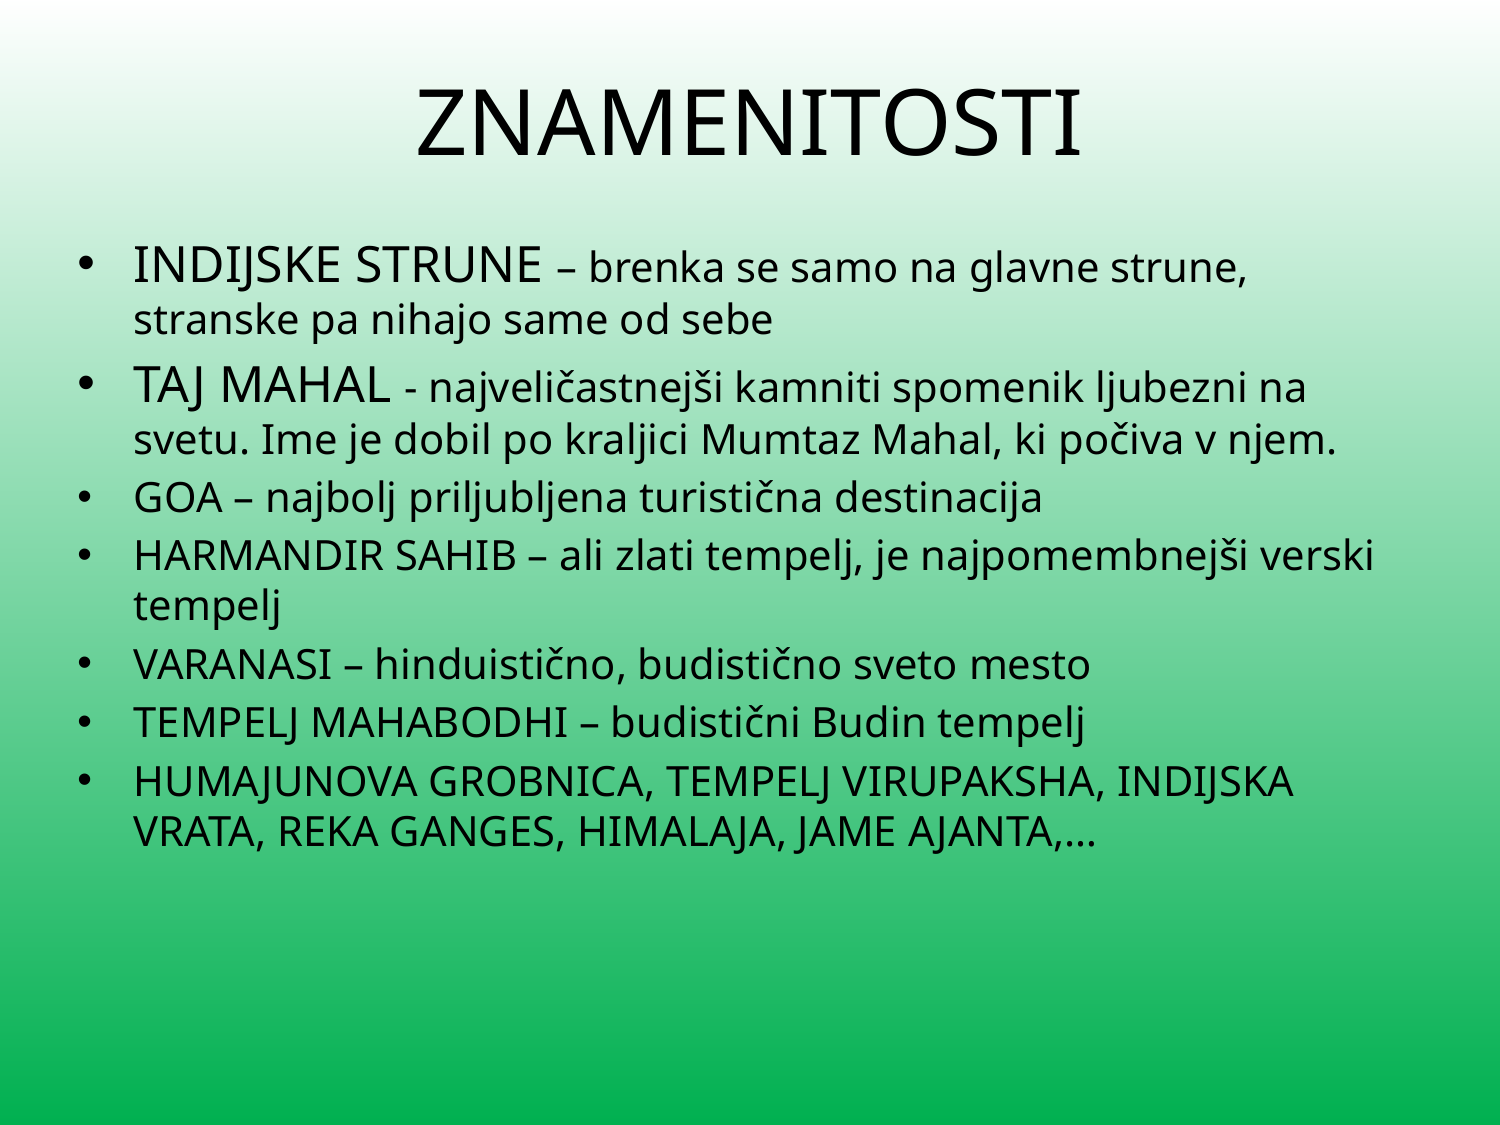

# ZNAMENITOSTI
INDIJSKE STRUNE – brenka se samo na glavne strune, stranske pa nihajo same od sebe
TAJ MAHAL - najveličastnejši kamniti spomenik ljubezni na svetu. Ime je dobil po kraljici Mumtaz Mahal, ki počiva v njem.
GOA – najbolj priljubljena turistična destinacija
HARMANDIR SAHIB – ali zlati tempelj, je najpomembnejši verski tempelj
VARANASI – hinduistično, budistično sveto mesto
TEMPELJ MAHABODHI – budistični Budin tempelj
HUMAJUNOVA GROBNICA, TEMPELJ VIRUPAKSHA, INDIJSKA VRATA, REKA GANGES, HIMALAJA, JAME AJANTA,…